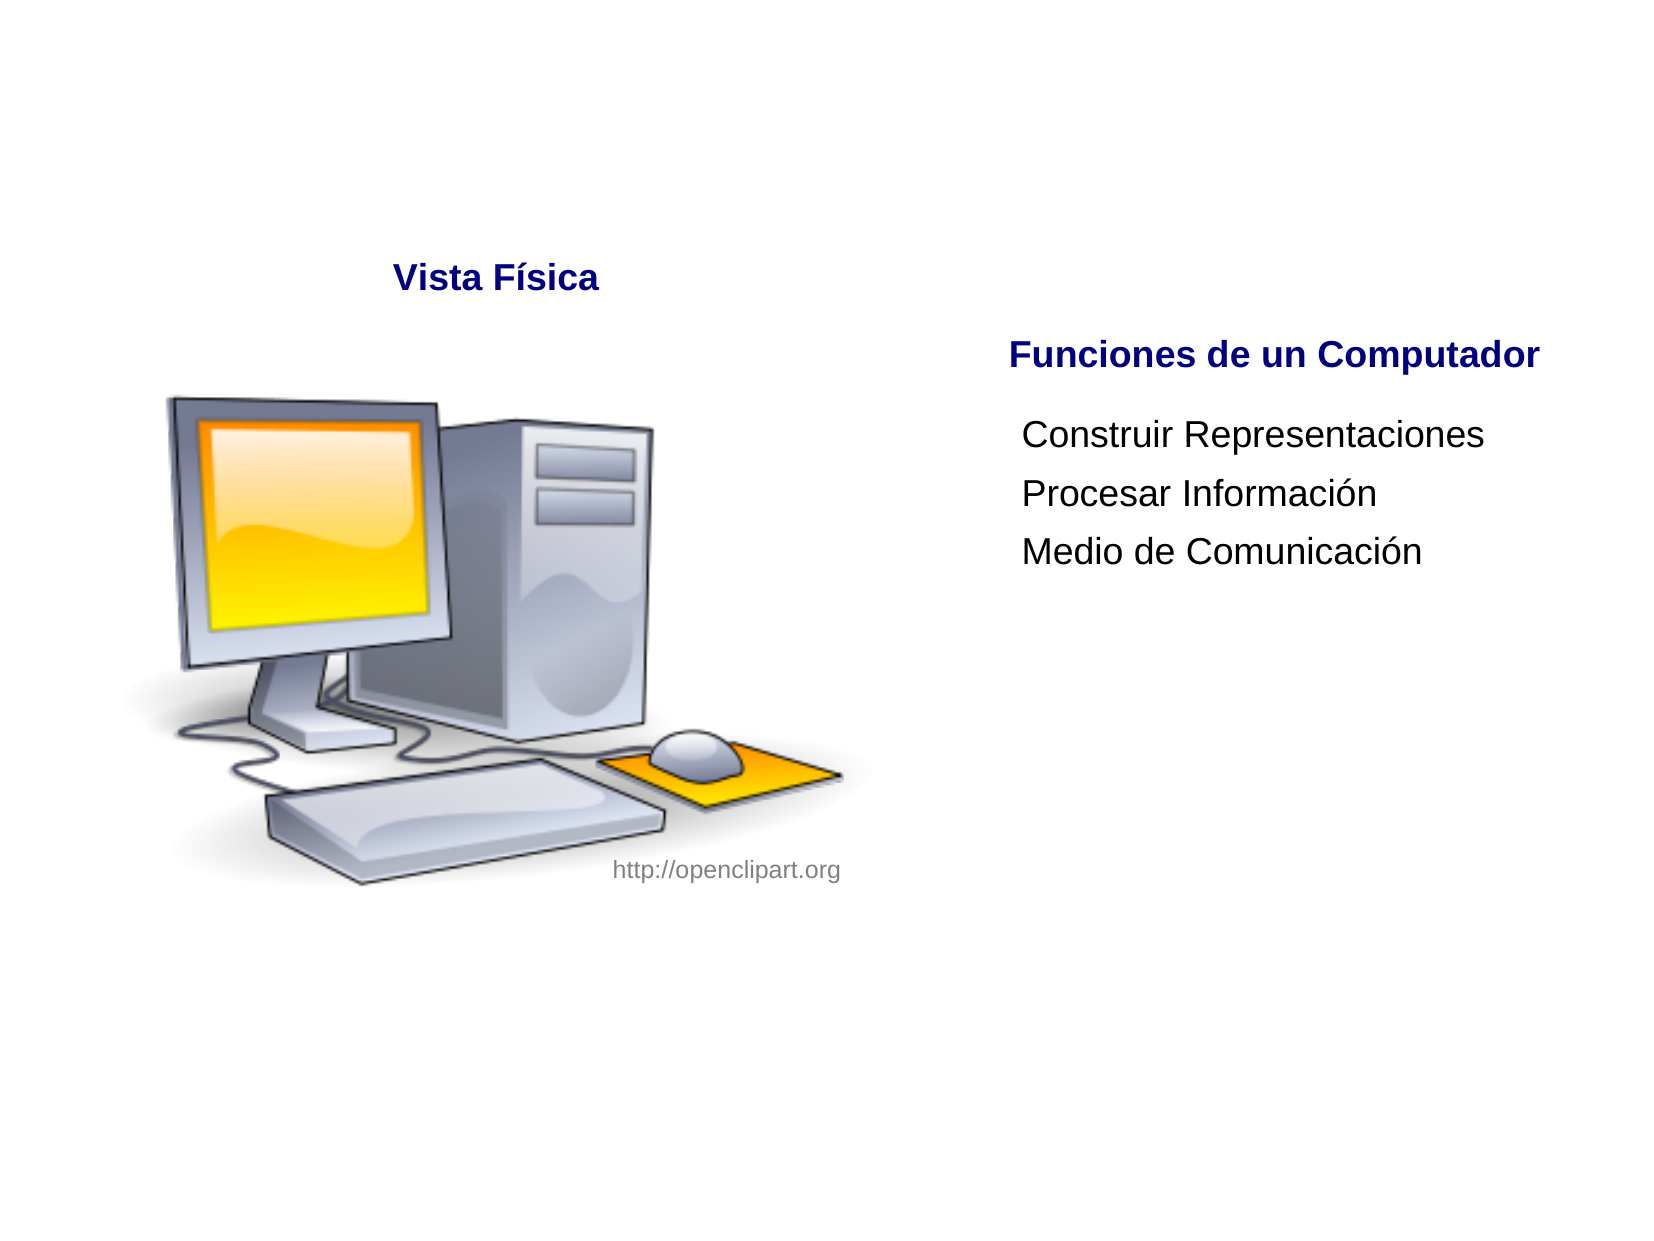

Vista Física
Funciones de un Computador
# Construir Representaciones
Procesar Información
Medio de Comunicación
 http://openclipart.org